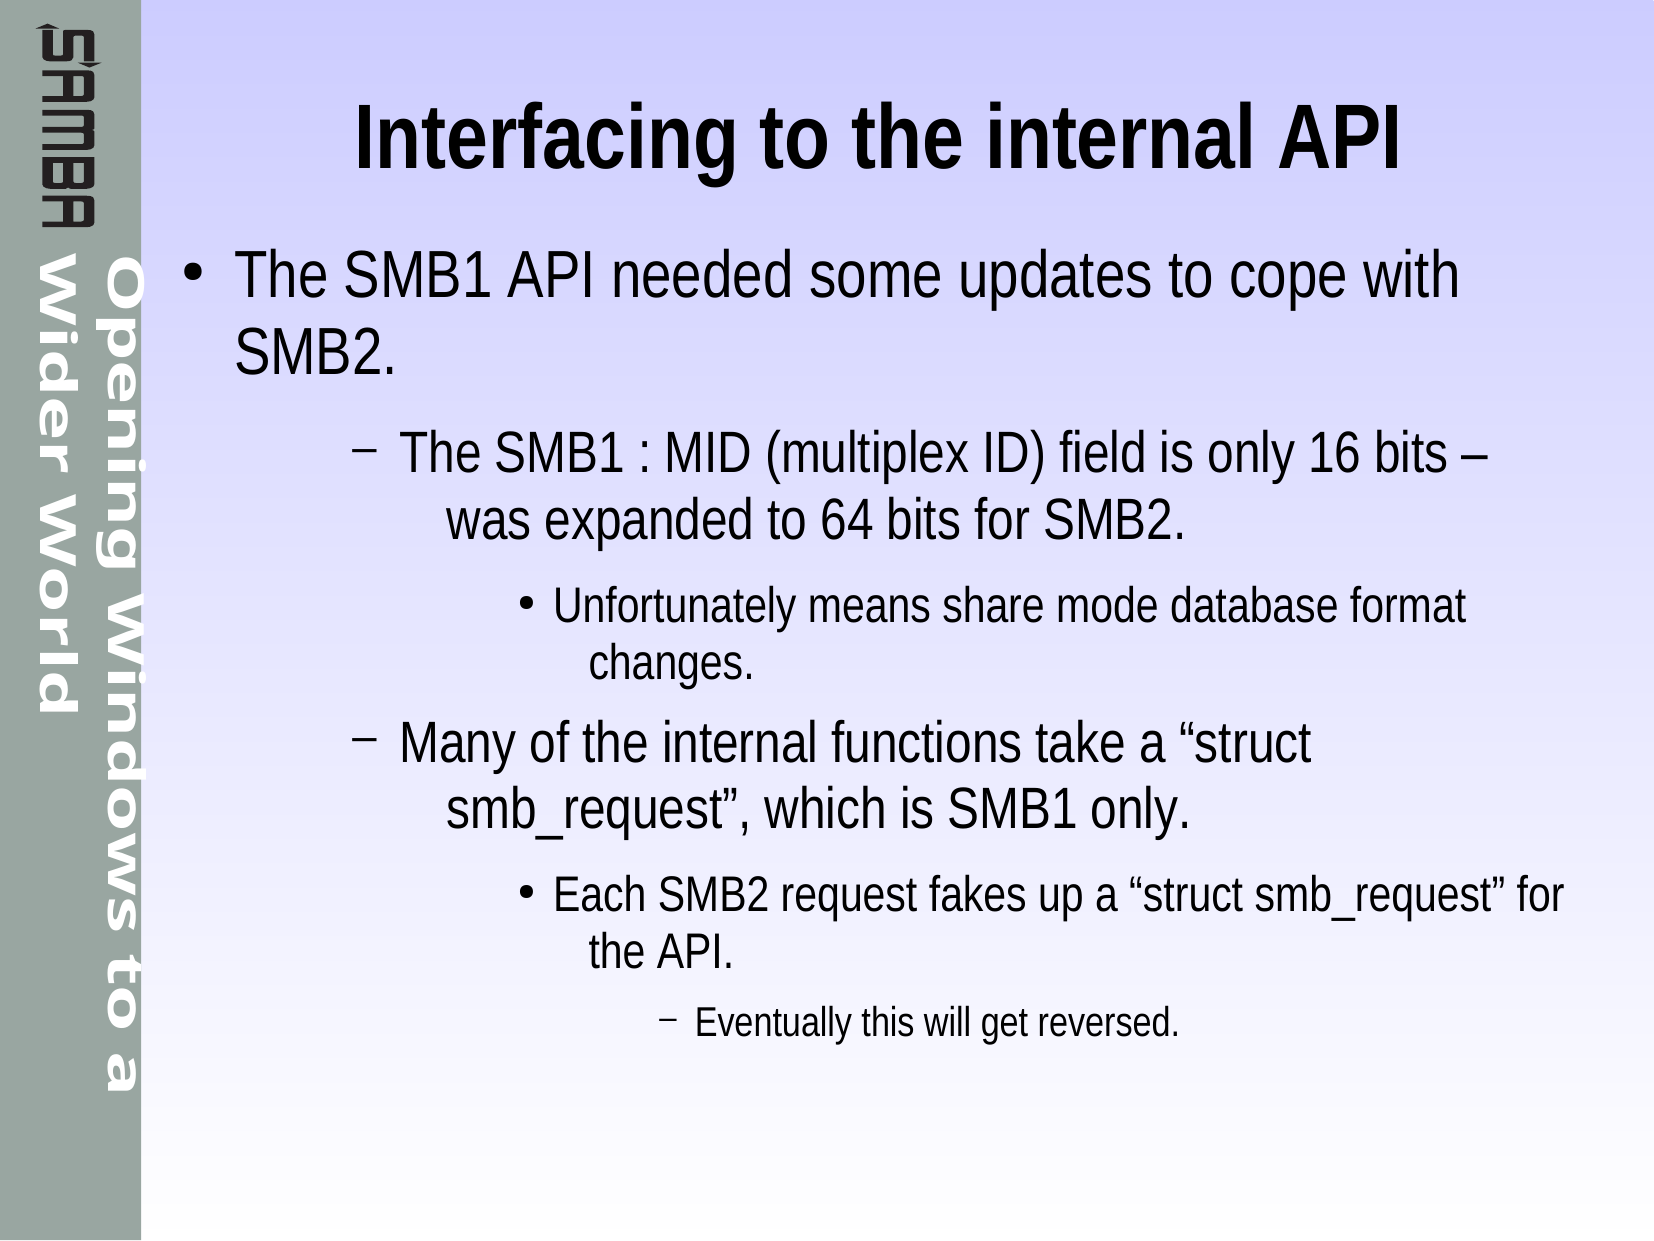

# Interfacing to the internal API
The SMB1 API needed some updates to cope with SMB2.
The SMB1 : MID (multiplex ID) field is only 16 bits – was expanded to 64 bits for SMB2.
Unfortunately means share mode database format changes.
Many of the internal functions take a “struct smb_request”, which is SMB1 only.
Each SMB2 request fakes up a “struct smb_request” for the API.
Eventually this will get reversed.